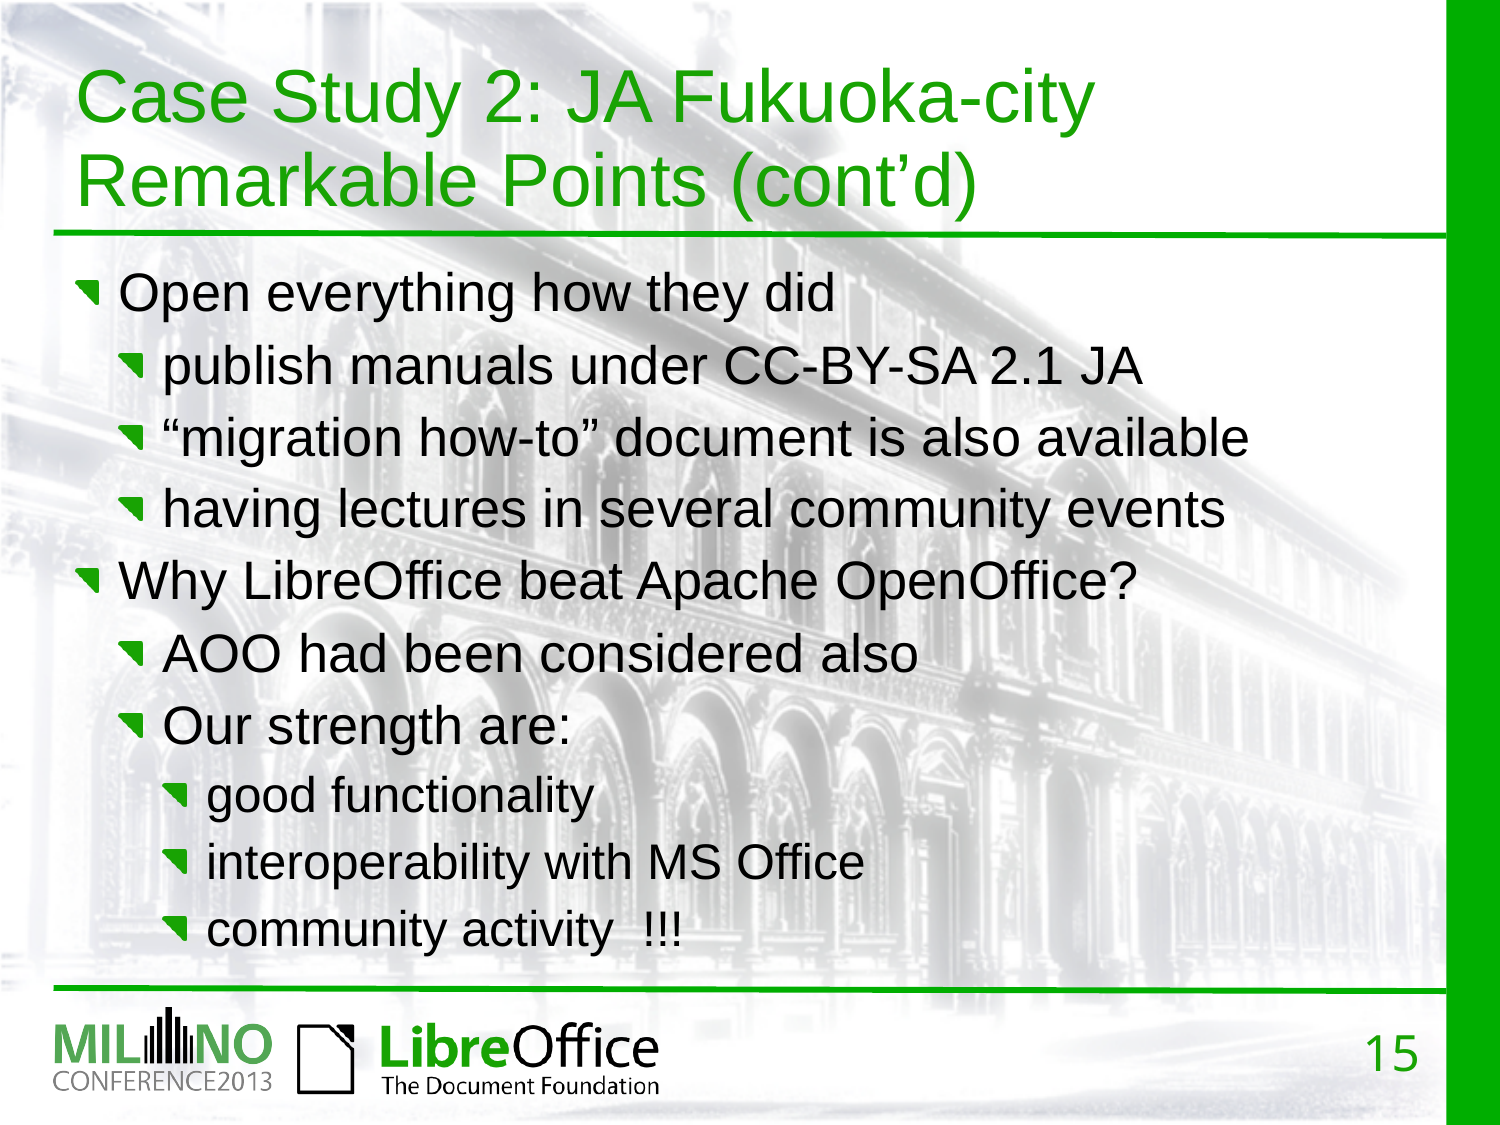

# Case Study 2: JA Fukuoka-city Remarkable Points (cont’d)
Open everything how they did
publish manuals under CC-BY-SA 2.1 JA
“migration how-to” document is also available
having lectures in several community events
Why LibreOffice beat Apache OpenOffice?
AOO had been considered also
Our strength are:
good functionality
interoperability with MS Office
community activity !!!
15